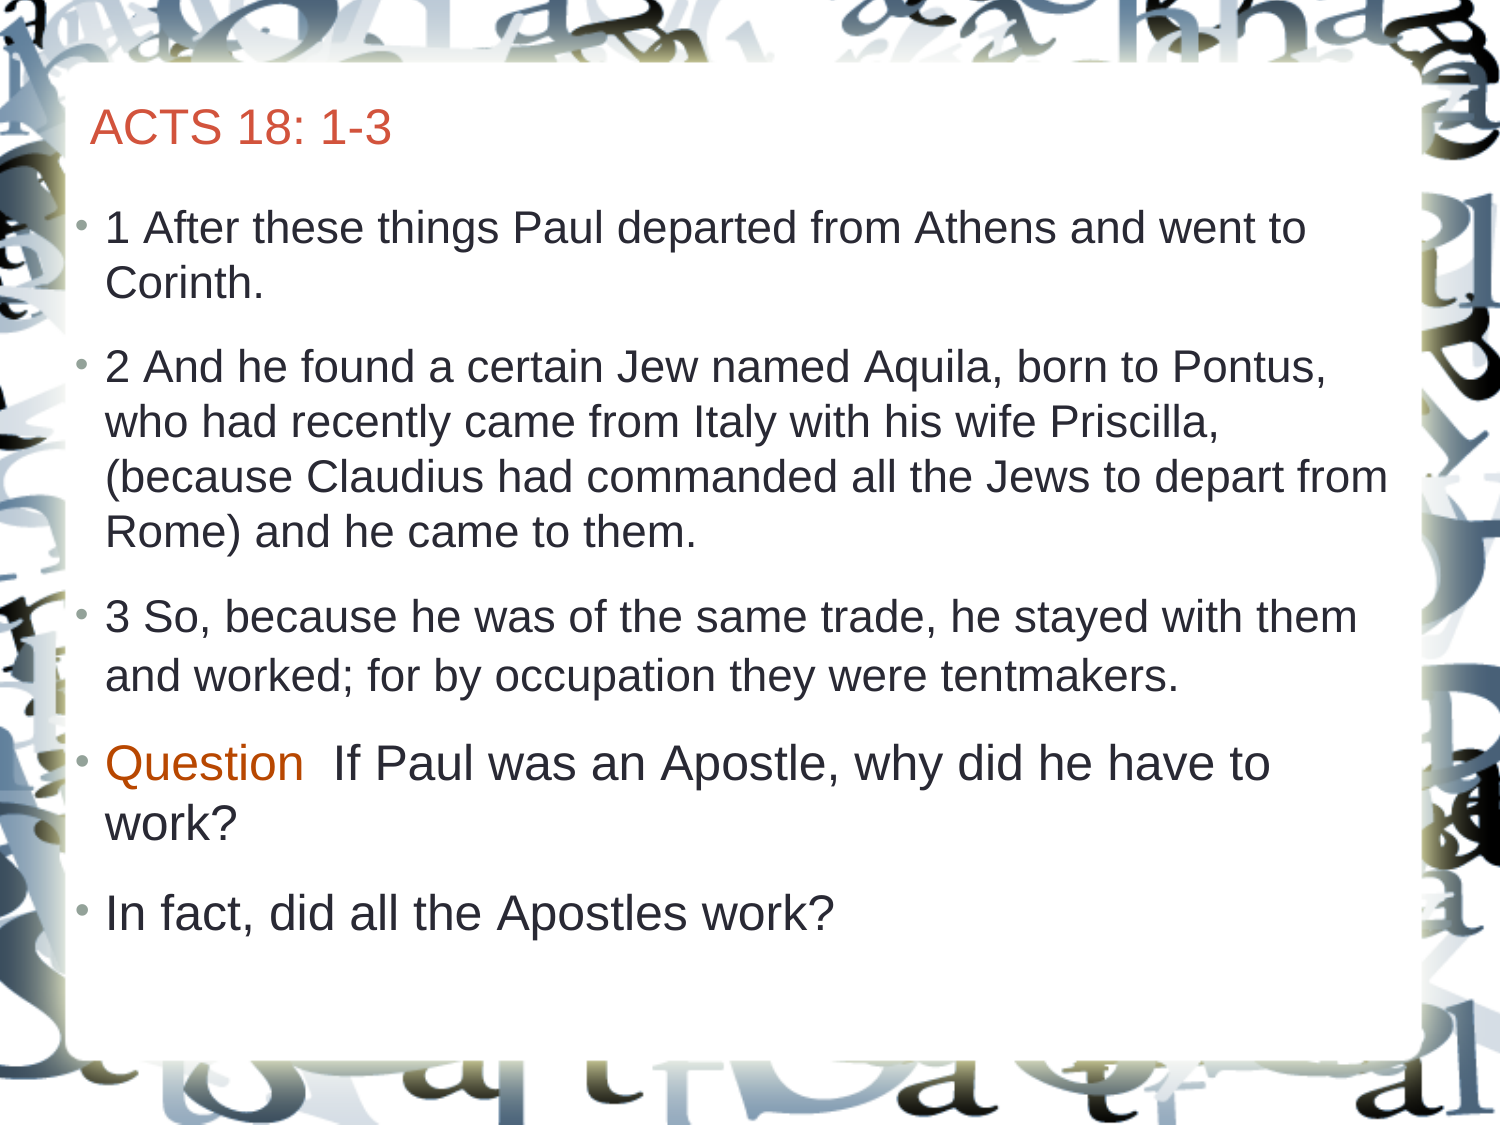

# ACTS 18: 1-3
1 After these things Paul departed from Athens and went to Corinth.
2 And he found a certain Jew named Aquila, born to Pontus, who had recently came from Italy with his wife Priscilla,(because Claudius had commanded all the Jews to depart from Rome) and he came to them.
3 So, because he was of the same trade, he stayed with them and worked; for by occupation they were tentmakers.
Question If Paul was an Apostle, why did he have to work?
In fact, did all the Apostles work?